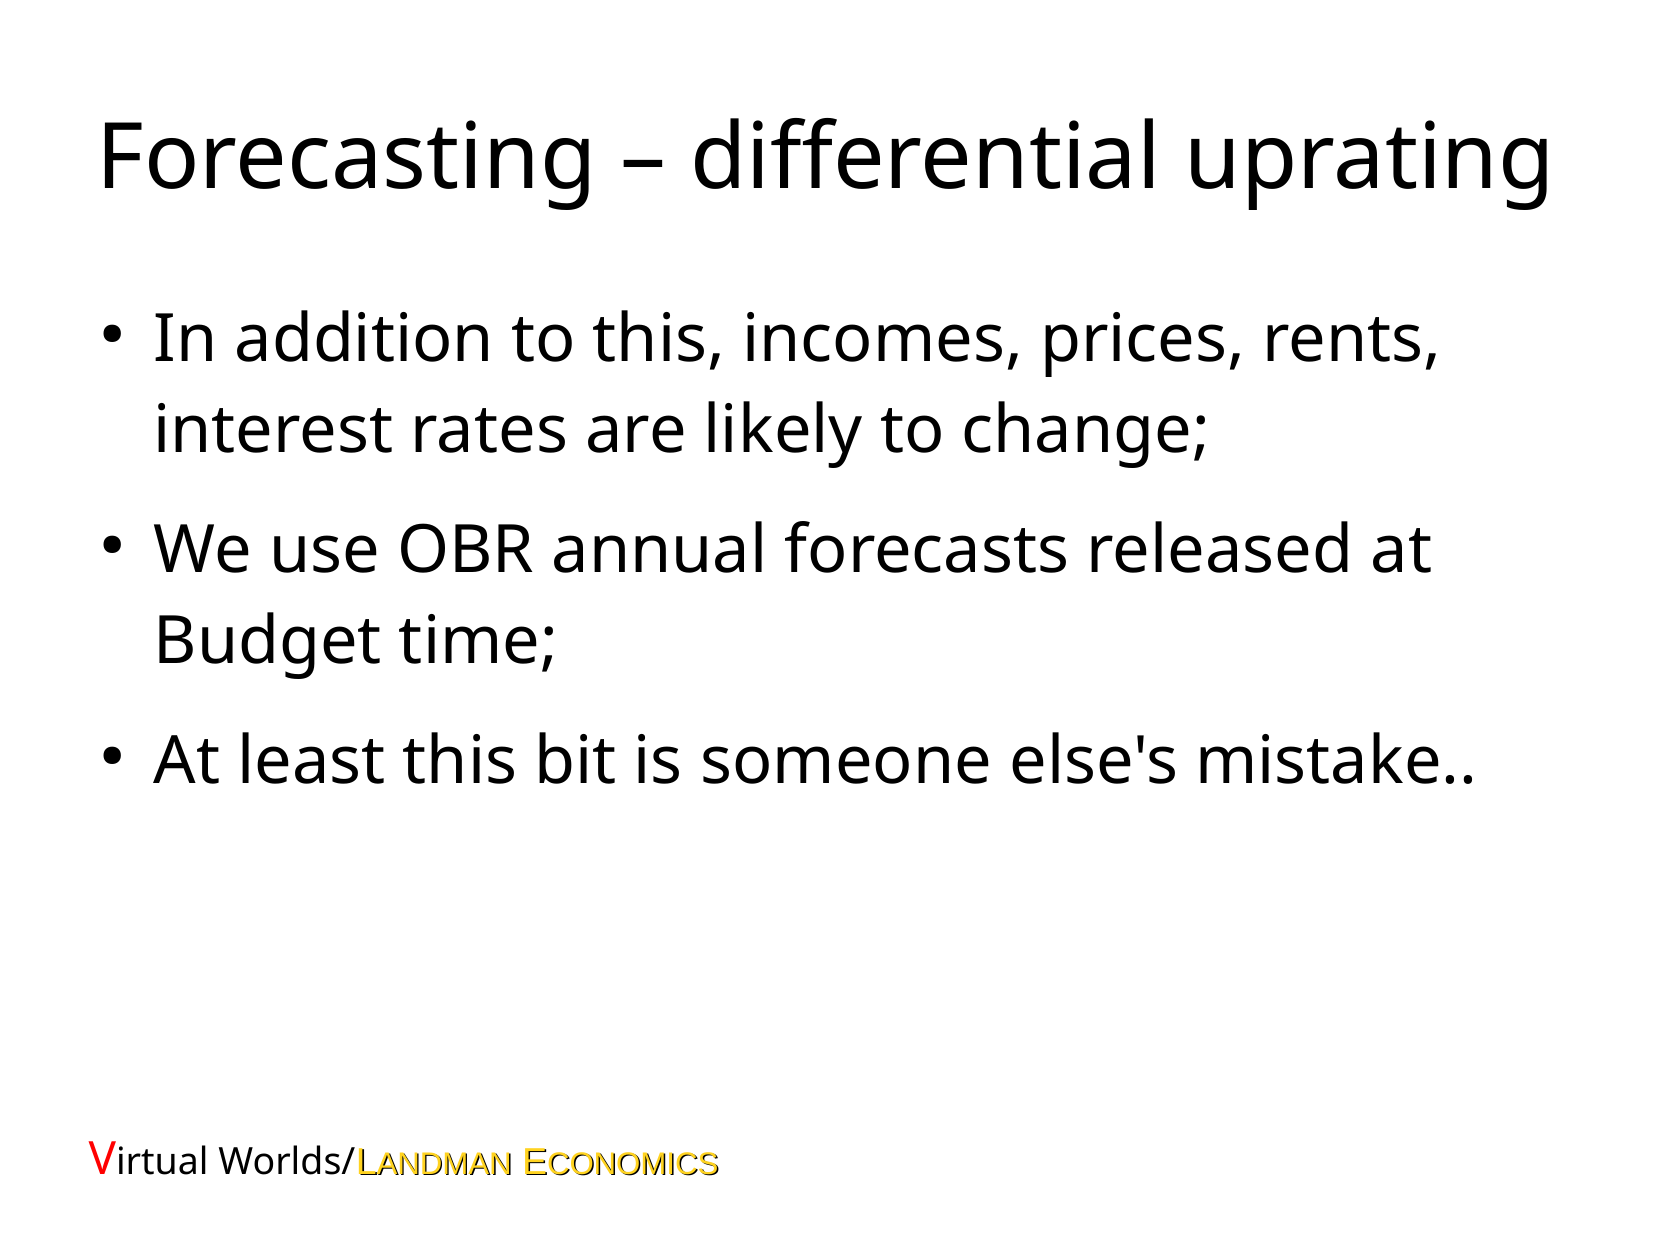

# Forecasting – differential uprating
In addition to this, incomes, prices, rents, interest rates are likely to change;
We use OBR annual forecasts released at Budget time;
At least this bit is someone else's mistake..